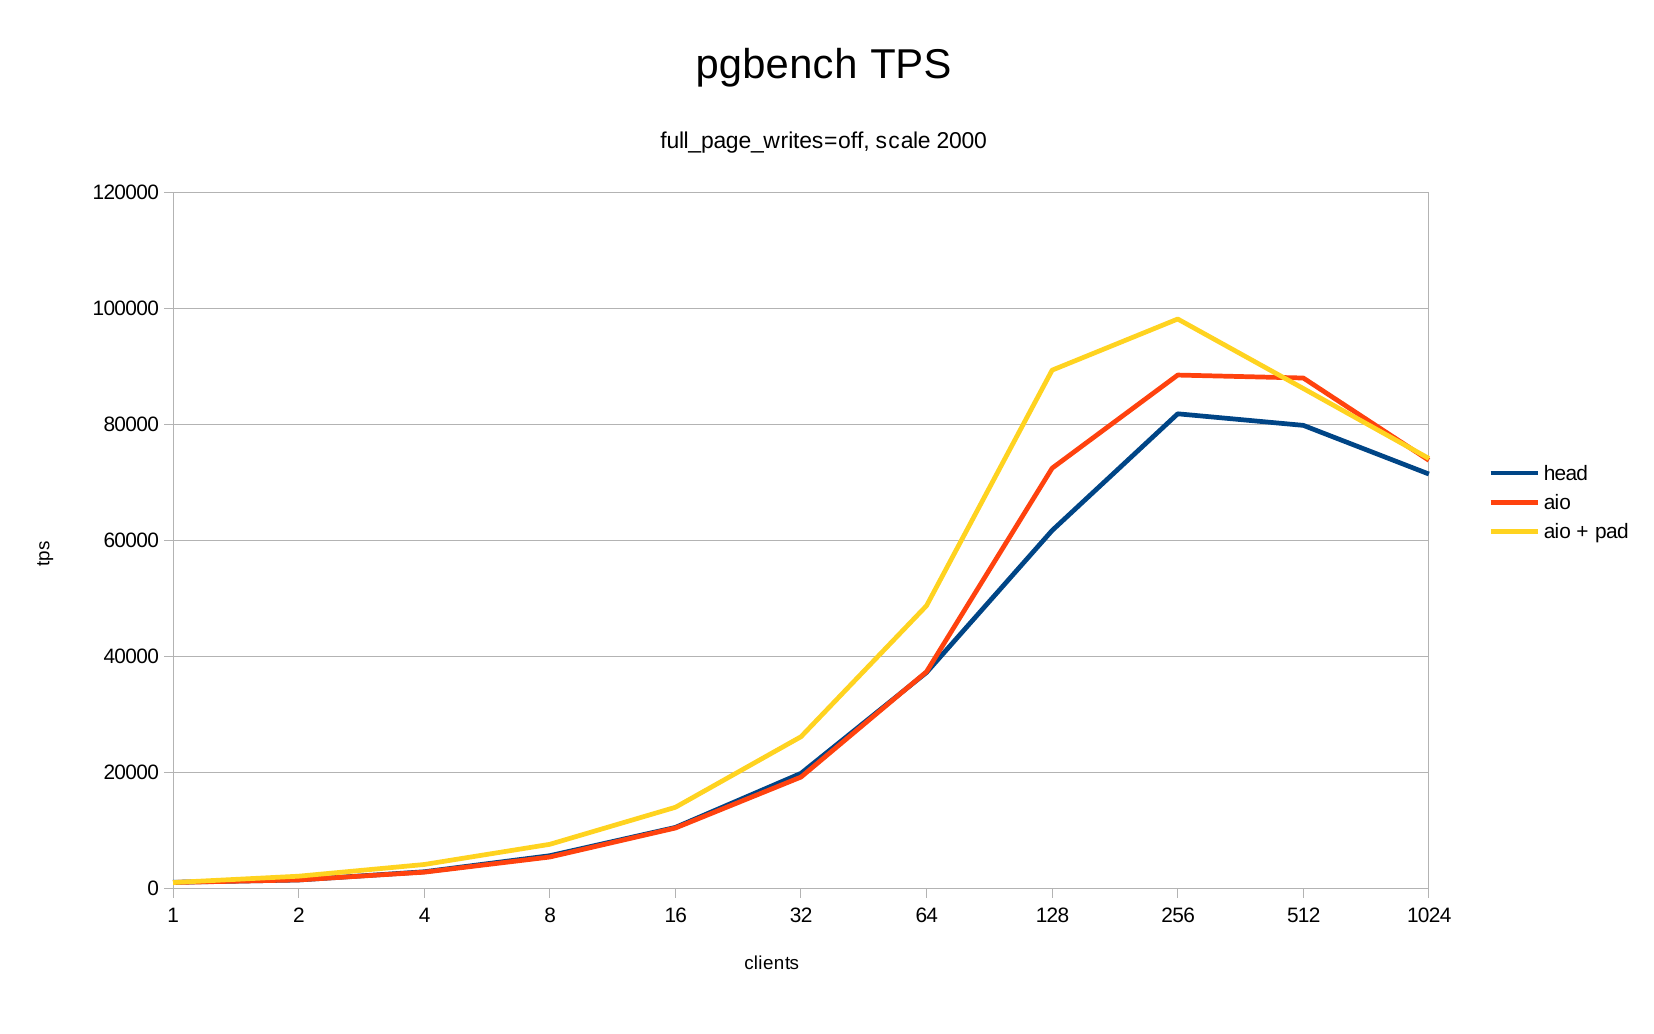

### Chart: pgbench TPS
full_page_writes=off, scale 2000
| Category | head | aio | aio + pad |
|---|---|---|---|
| 1 | 1105.1 | 1073.0 | 1064.0 |
| 2 | 1497.0 | 1509.0 | 2147.0 |
| 4 | 2913.0 | 2846.9 | 4170.711214 |
| 8 | 5686.2 | 5453.9 | 7649.3 |
| 16 | 10555.6 | 10456.1 | 14024.0 |
| 32 | 19869.8 | 19228.9 | 26180.9 |
| 64 | 37249.9 | 37373.7 | 48747.1 |
| 128 | 61706.9 | 72454.4 | 89342.1 |
| 256 | 81826.6 | 88499.5 | 98153.0 |
| 512 | 79833.2 | 87987.8 | 86173.7 |
| 1024 | 71444.5 | 73813.2 | 74135.0 |